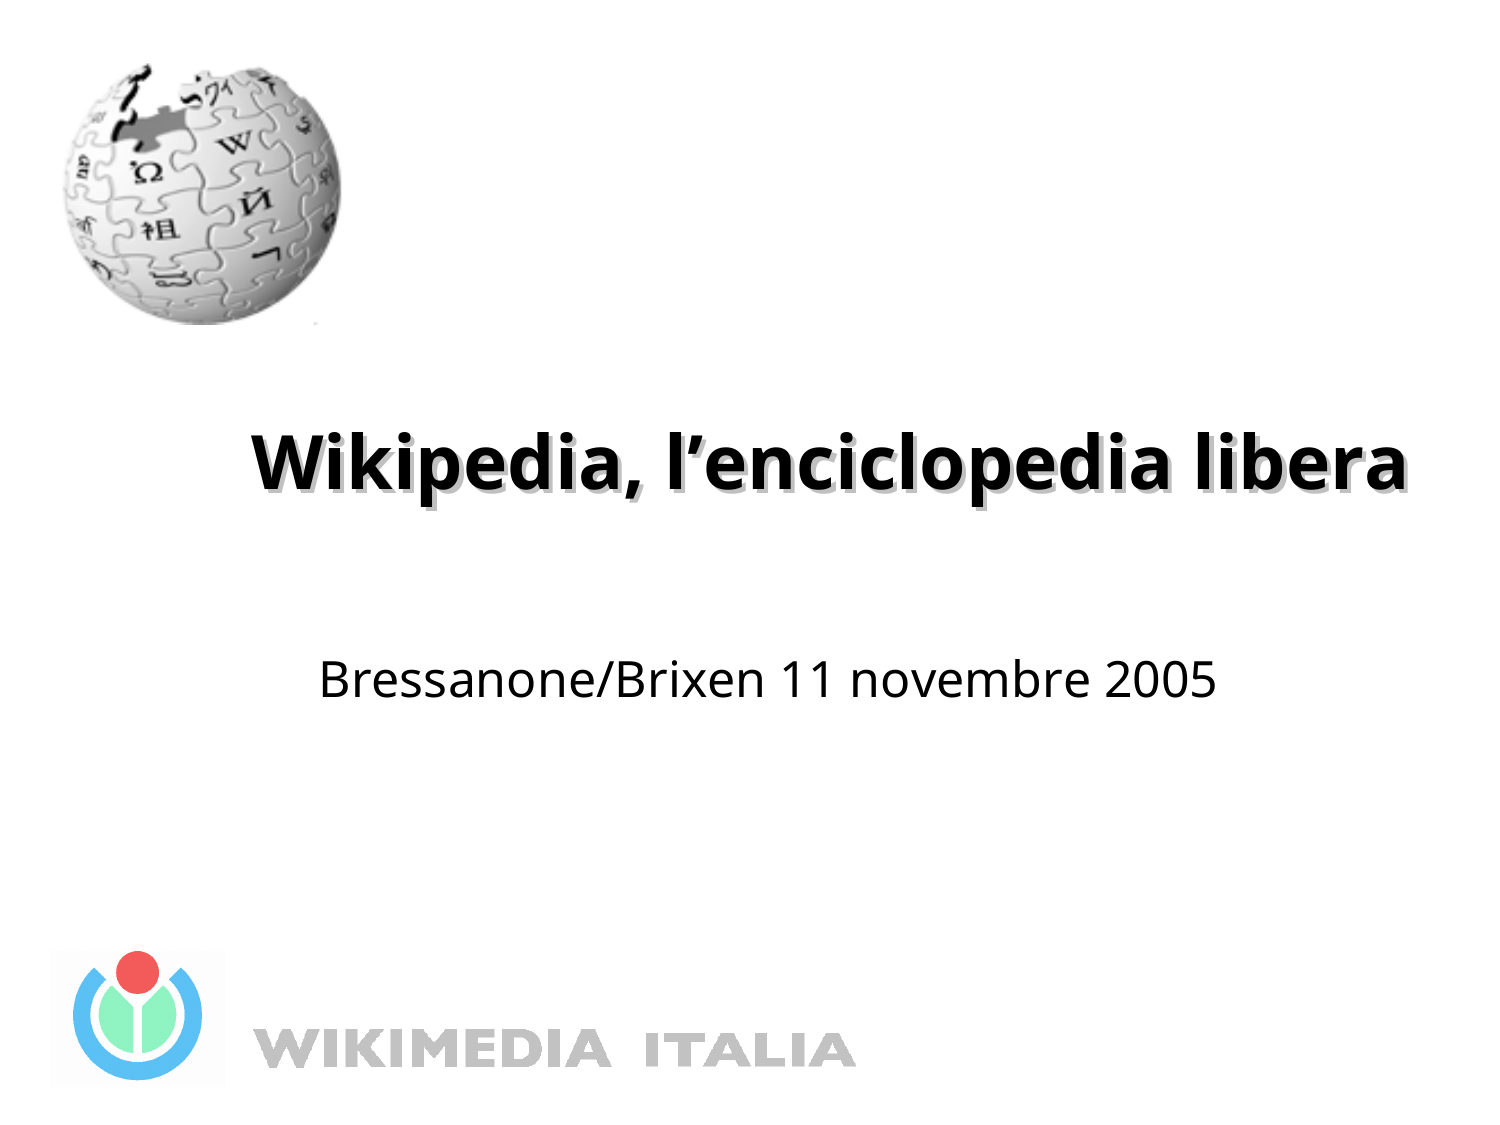

Wikipedia, l’enciclopedia libera
Bressanone/Brixen 11 novembre 2005